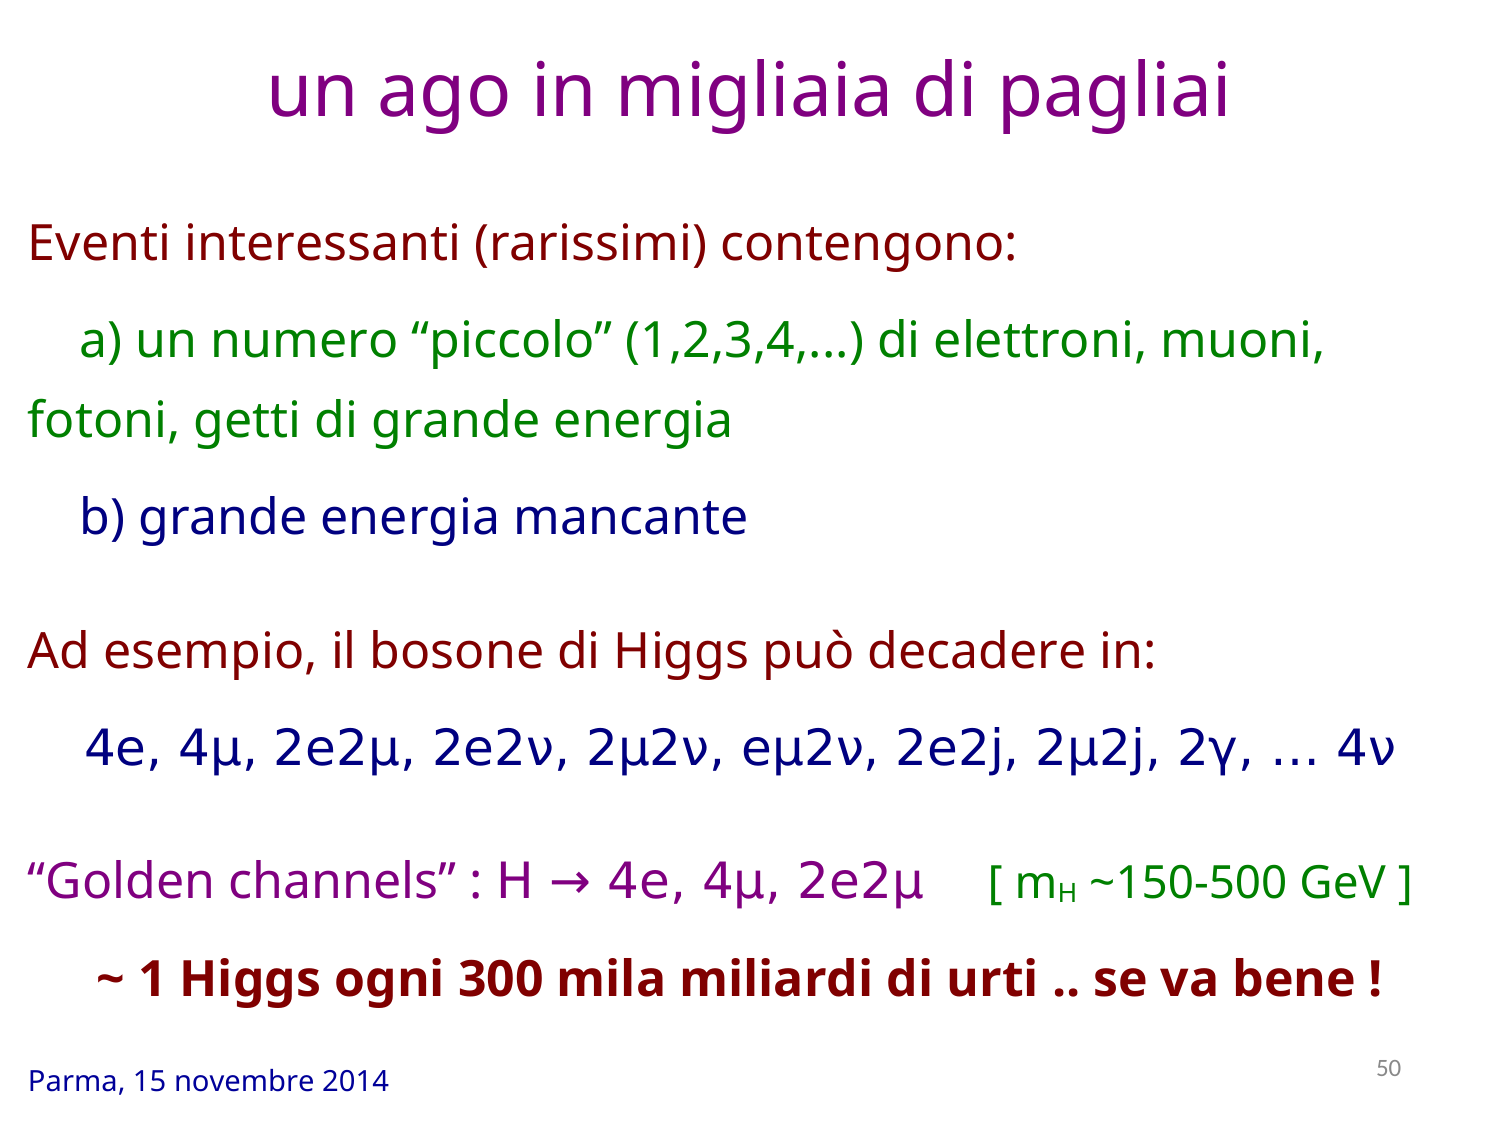

un ago in migliaia di pagliai
Eventi interessanti (rarissimi) contengono:
 a) un numero “piccolo” (1,2,3,4,...) di elettroni, muoni, fotoni, getti di grande energia
 b) grande energia mancante
Ad esempio, il bosone di Higgs può decadere in:
4e, 4μ, 2e2μ, 2e2ν, 2μ2ν, eμ2ν, 2e2j, 2μ2j, 2γ, … 4ν
“Golden channels” : H → 4e, 4μ, 2e2μ [ mH ~150-500 GeV ]
~ 1 Higgs ogni 300 mila miliardi di urti .. se va bene !
50